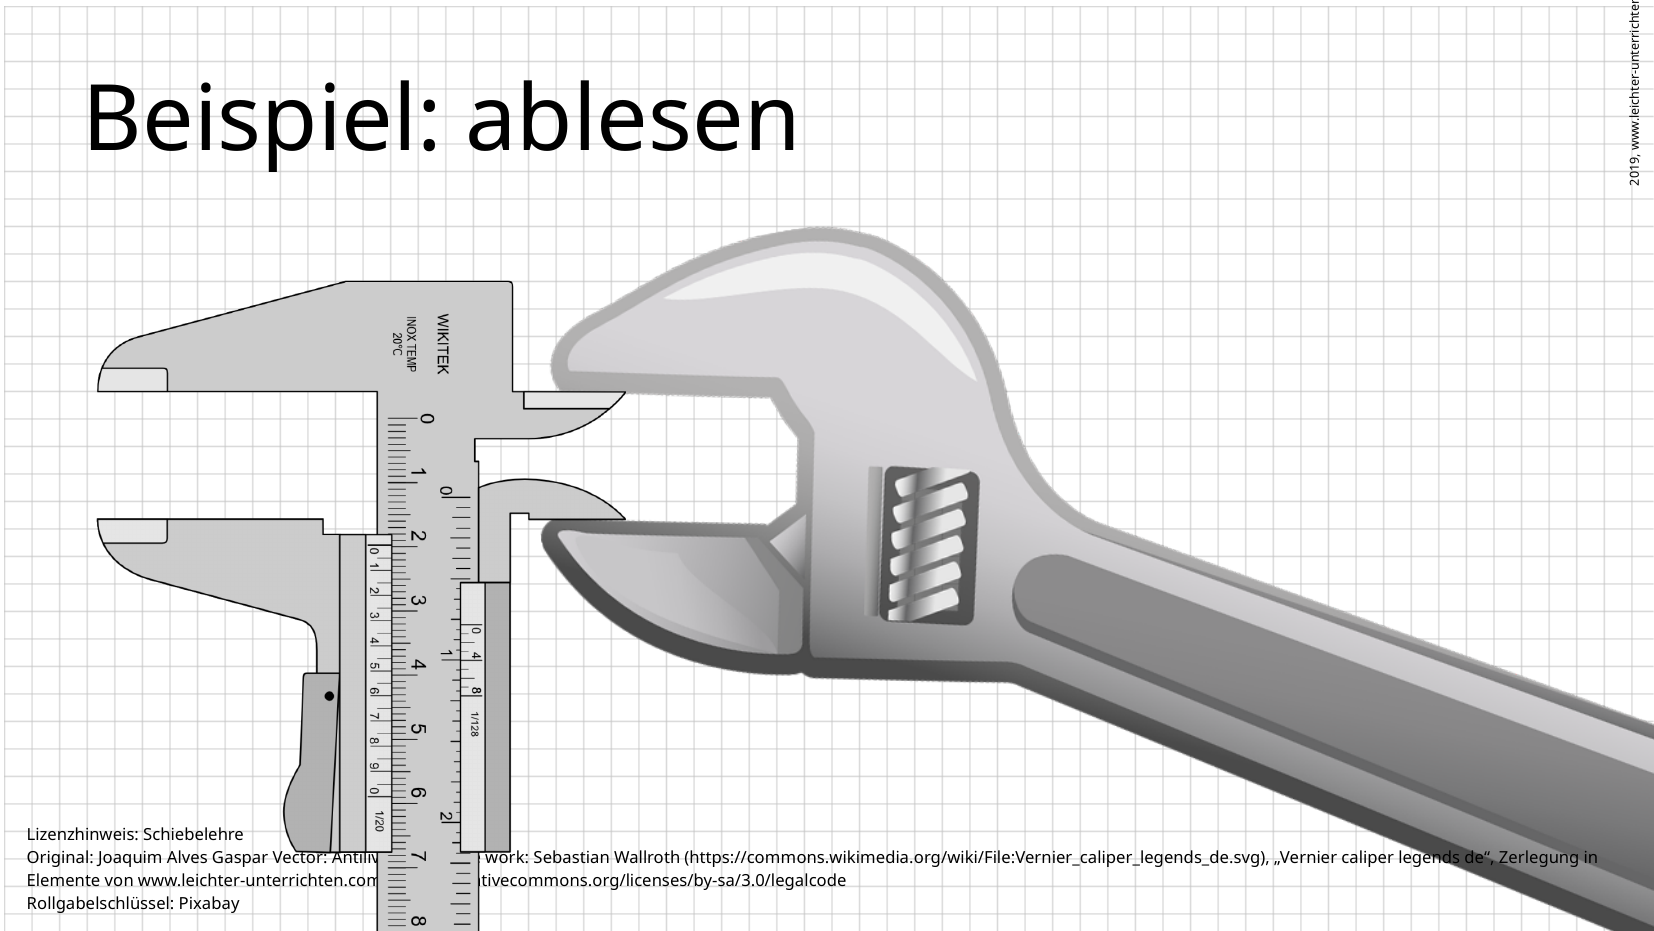

# Beispiel: ablesen
Lizenzhinweis: Schiebelehre
Original: Joaquim Alves Gaspar Vector: Antilived derivative work: Sebastian Wallroth (https://commons.wikimedia.org/wiki/File:Vernier_caliper_legends_de.svg), „Vernier caliper legends de“, Zerlegung in Elemente von www.leichter-unterrichten.com, https://creativecommons.org/licenses/by-sa/3.0/legalcode
Rollgabelschlüssel: Pixabay